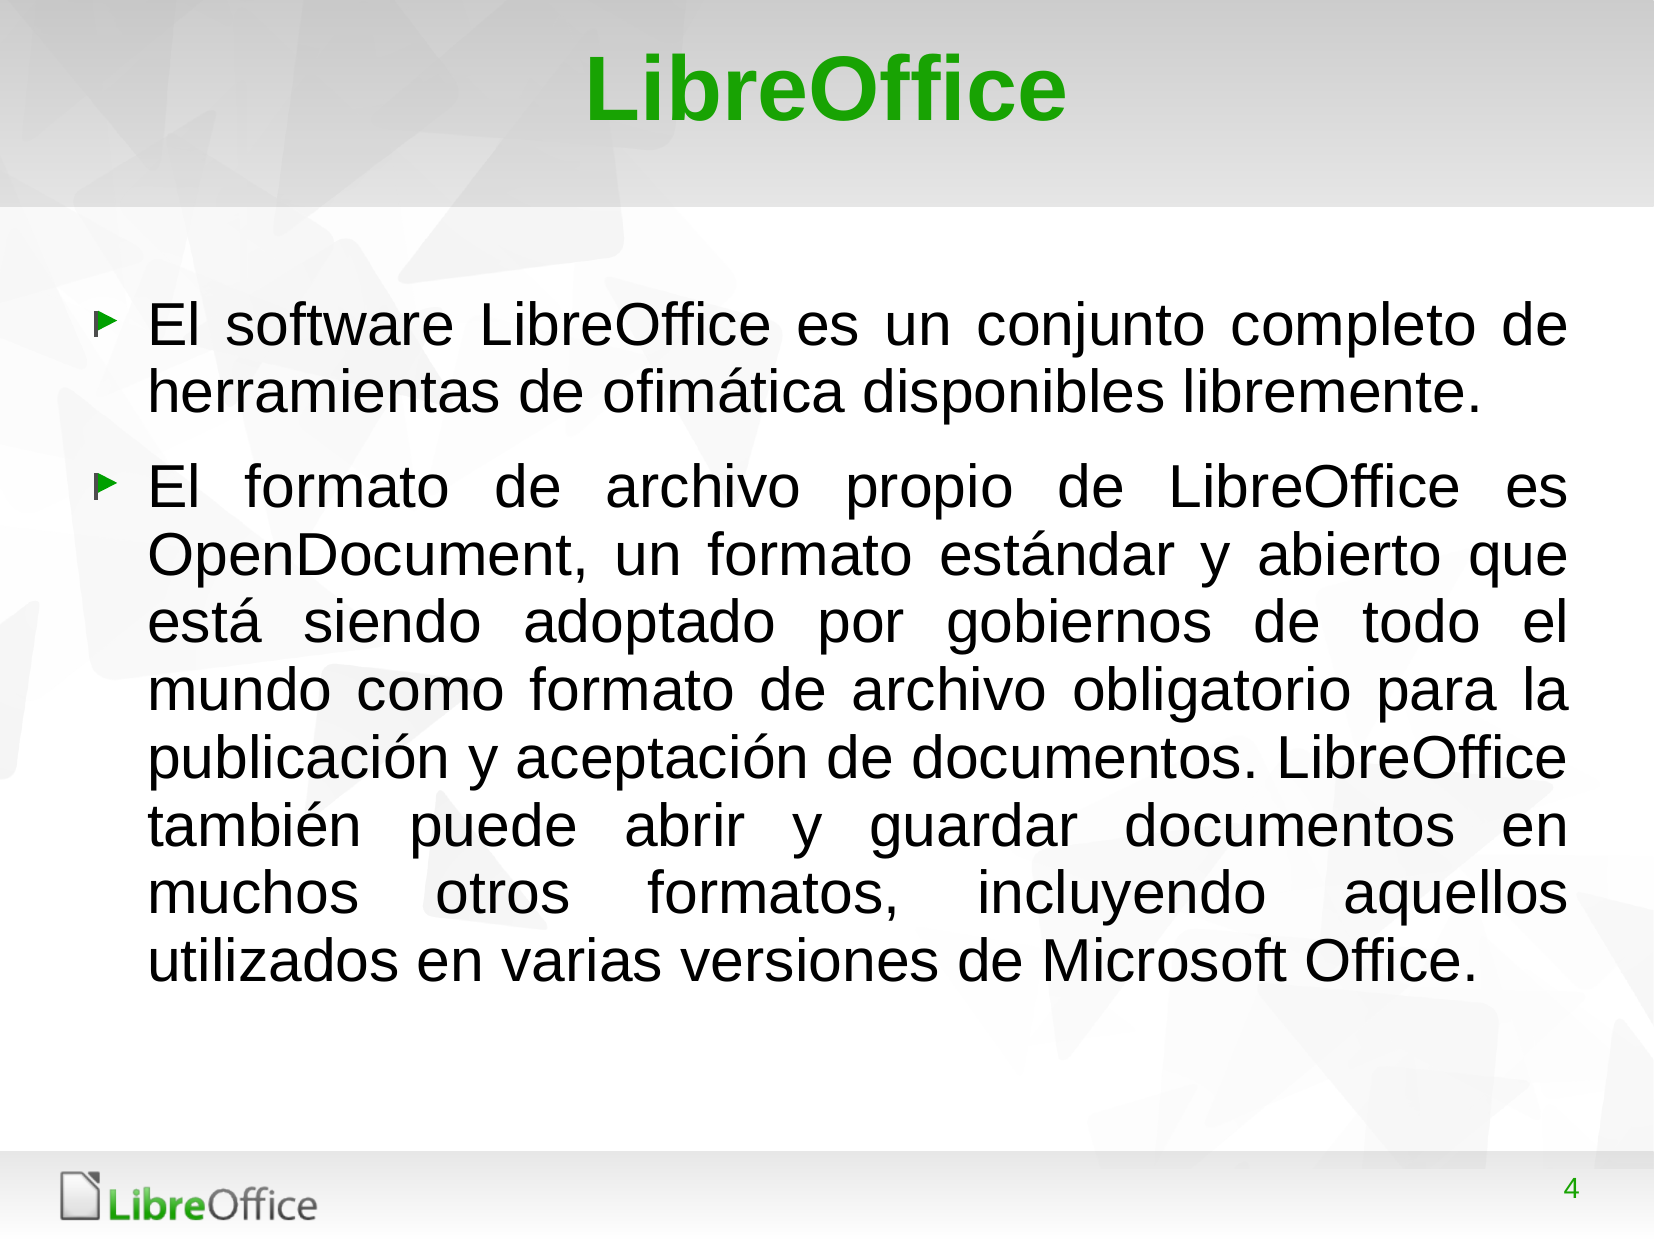

# LibreOffice
El software LibreOffice es un conjunto completo de herramientas de ofimática disponibles libremente.
El formato de archivo propio de LibreOffice es OpenDocument, un formato estándar y abierto que está siendo adoptado por gobiernos de todo el mundo como formato de archivo obligatorio para la publicación y aceptación de documentos. LibreOffice también puede abrir y guardar documentos en muchos otros formatos, incluyendo aquellos utilizados en varias versiones de Microsoft Office.